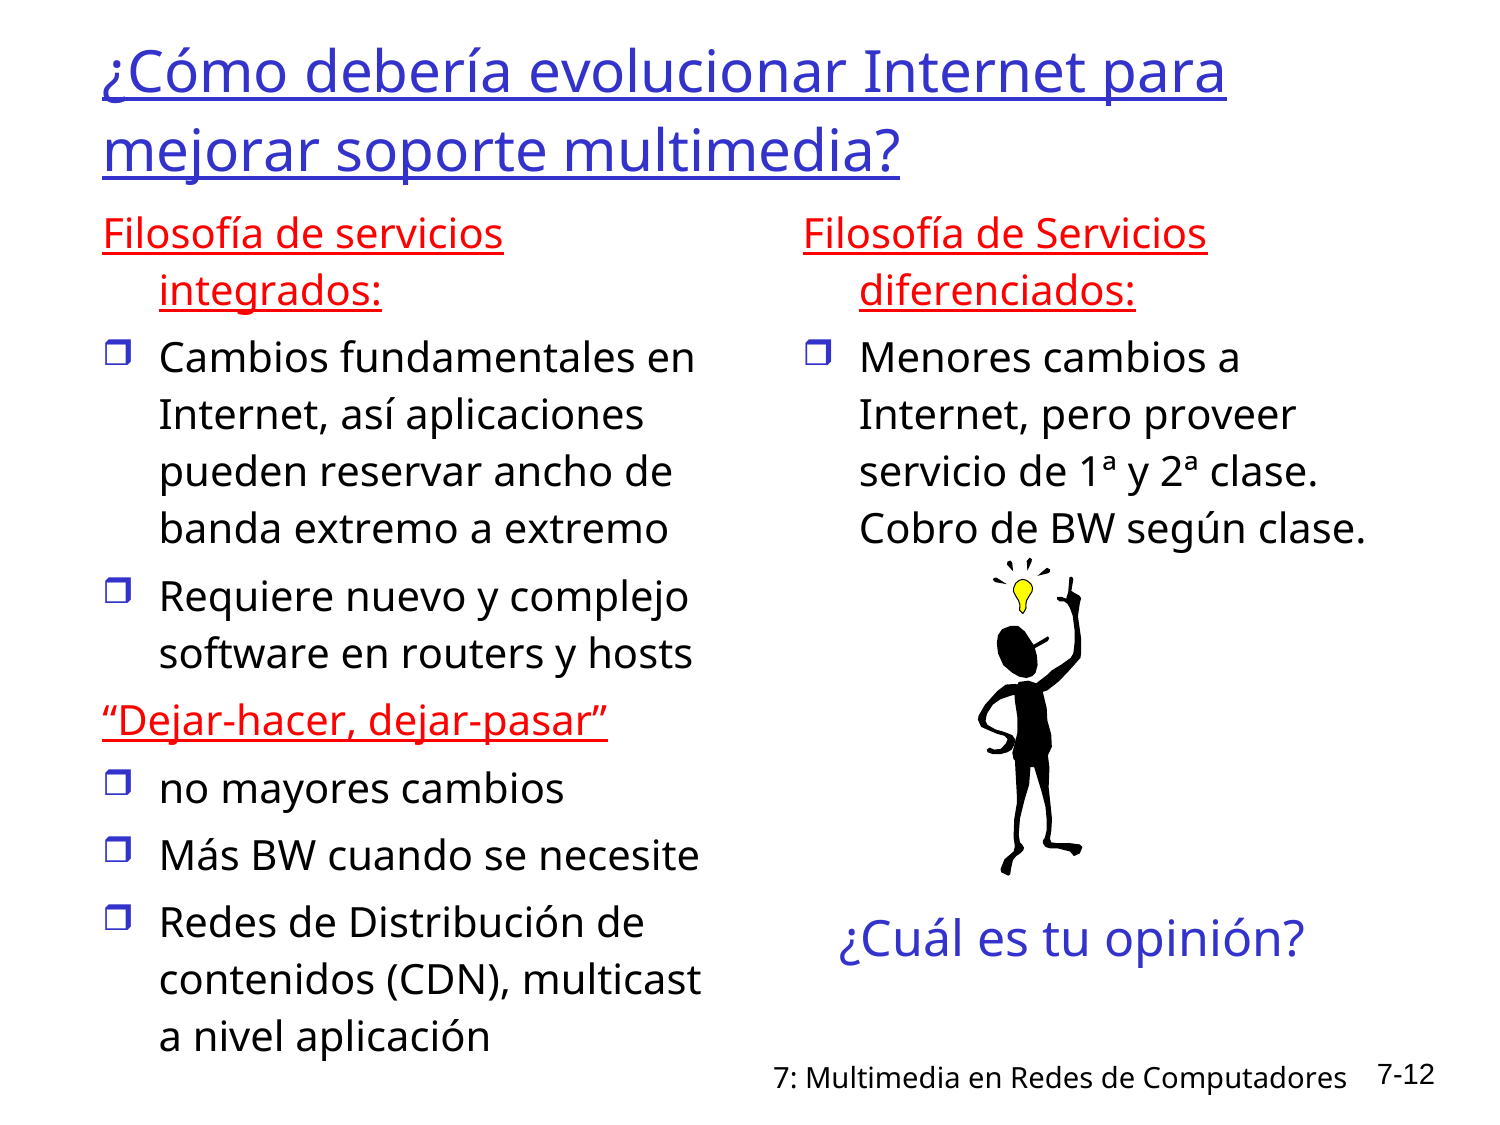

# ¿Cómo debería evolucionar Internet para mejorar soporte multimedia?
Filosofía de servicios integrados:
Cambios fundamentales en Internet, así aplicaciones pueden reservar ancho de banda extremo a extremo
Requiere nuevo y complejo software en routers y hosts
“Dejar-hacer, dejar-pasar”
no mayores cambios
Más BW cuando se necesite
Redes de Distribución de contenidos (CDN), multicast a nivel aplicación
Filosofía de Servicios diferenciados:
Menores cambios a Internet, pero proveer servicio de 1ª y 2ª clase. Cobro de BW según clase.
¿Cuál es tu opinión?
12